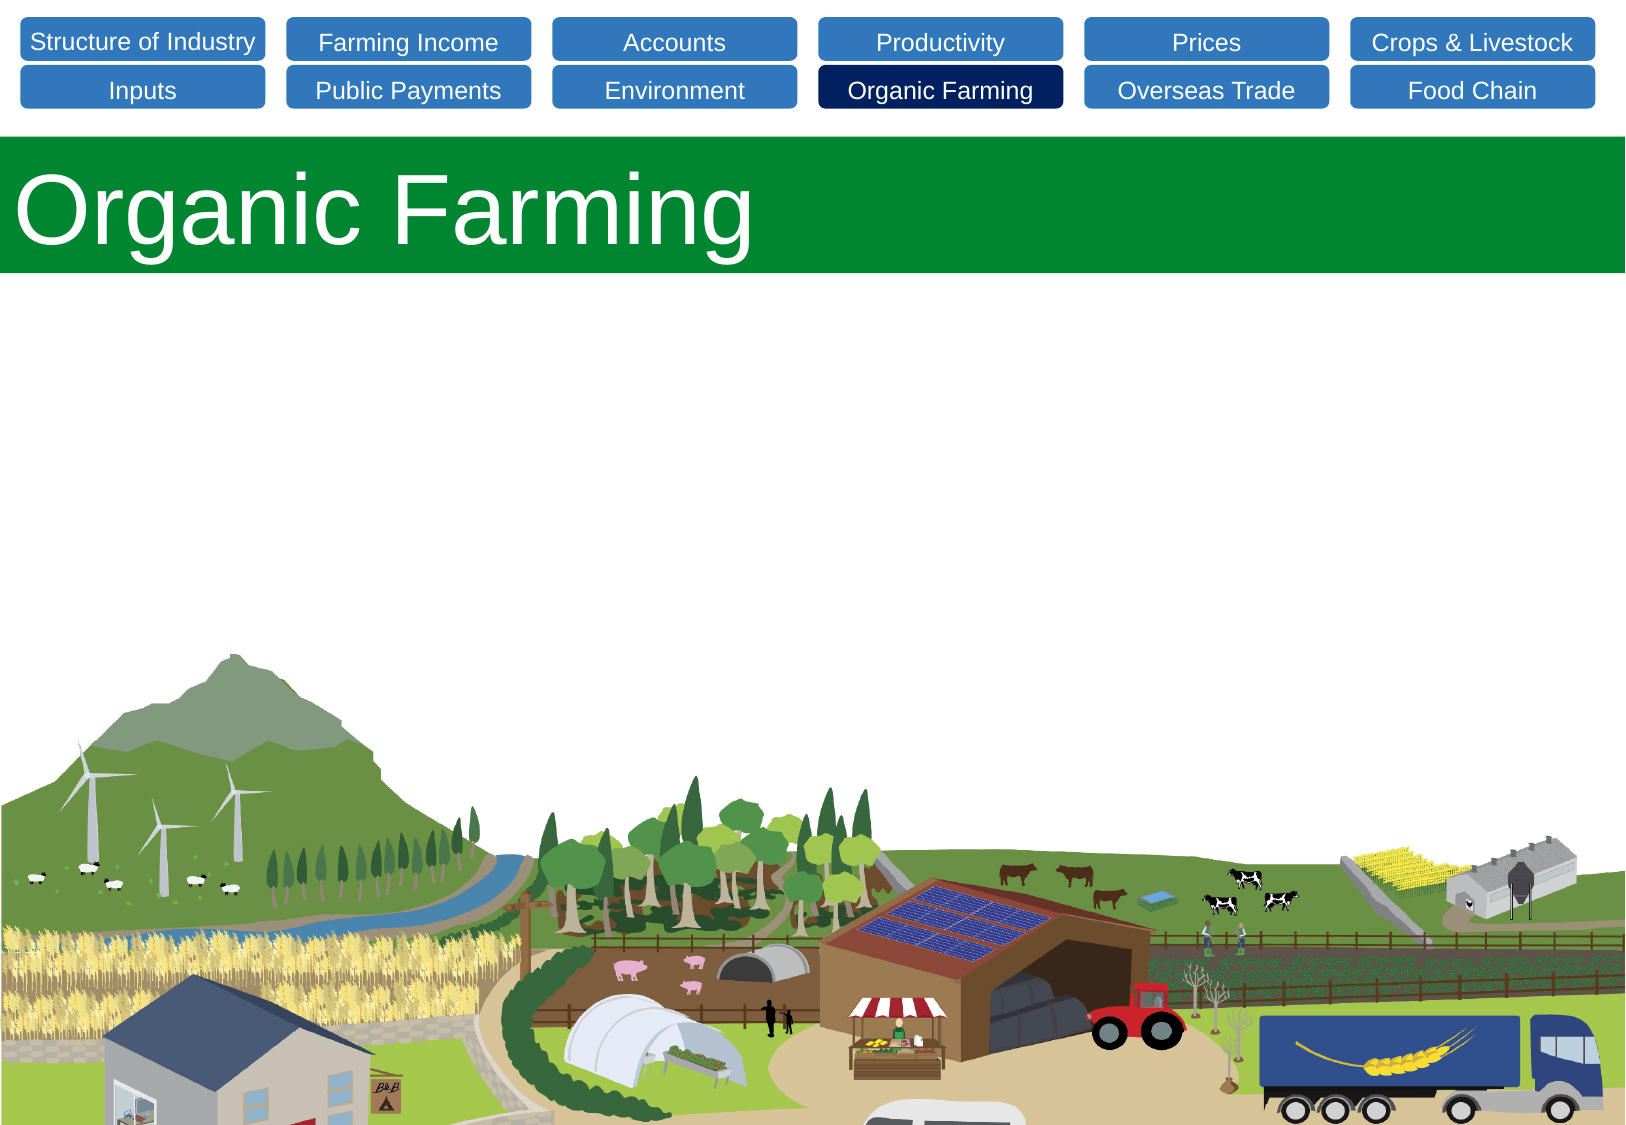

Structure of Industry
Farming Income
Accounts
Productivity
Prices
Crops & Livestock
Inputs
Public Payments
Environment
Organic Farming
Overseas Trade
Food Chain
Organic Farming
# Organic farming: Summary
Agriculture in the UK Evidence Pack